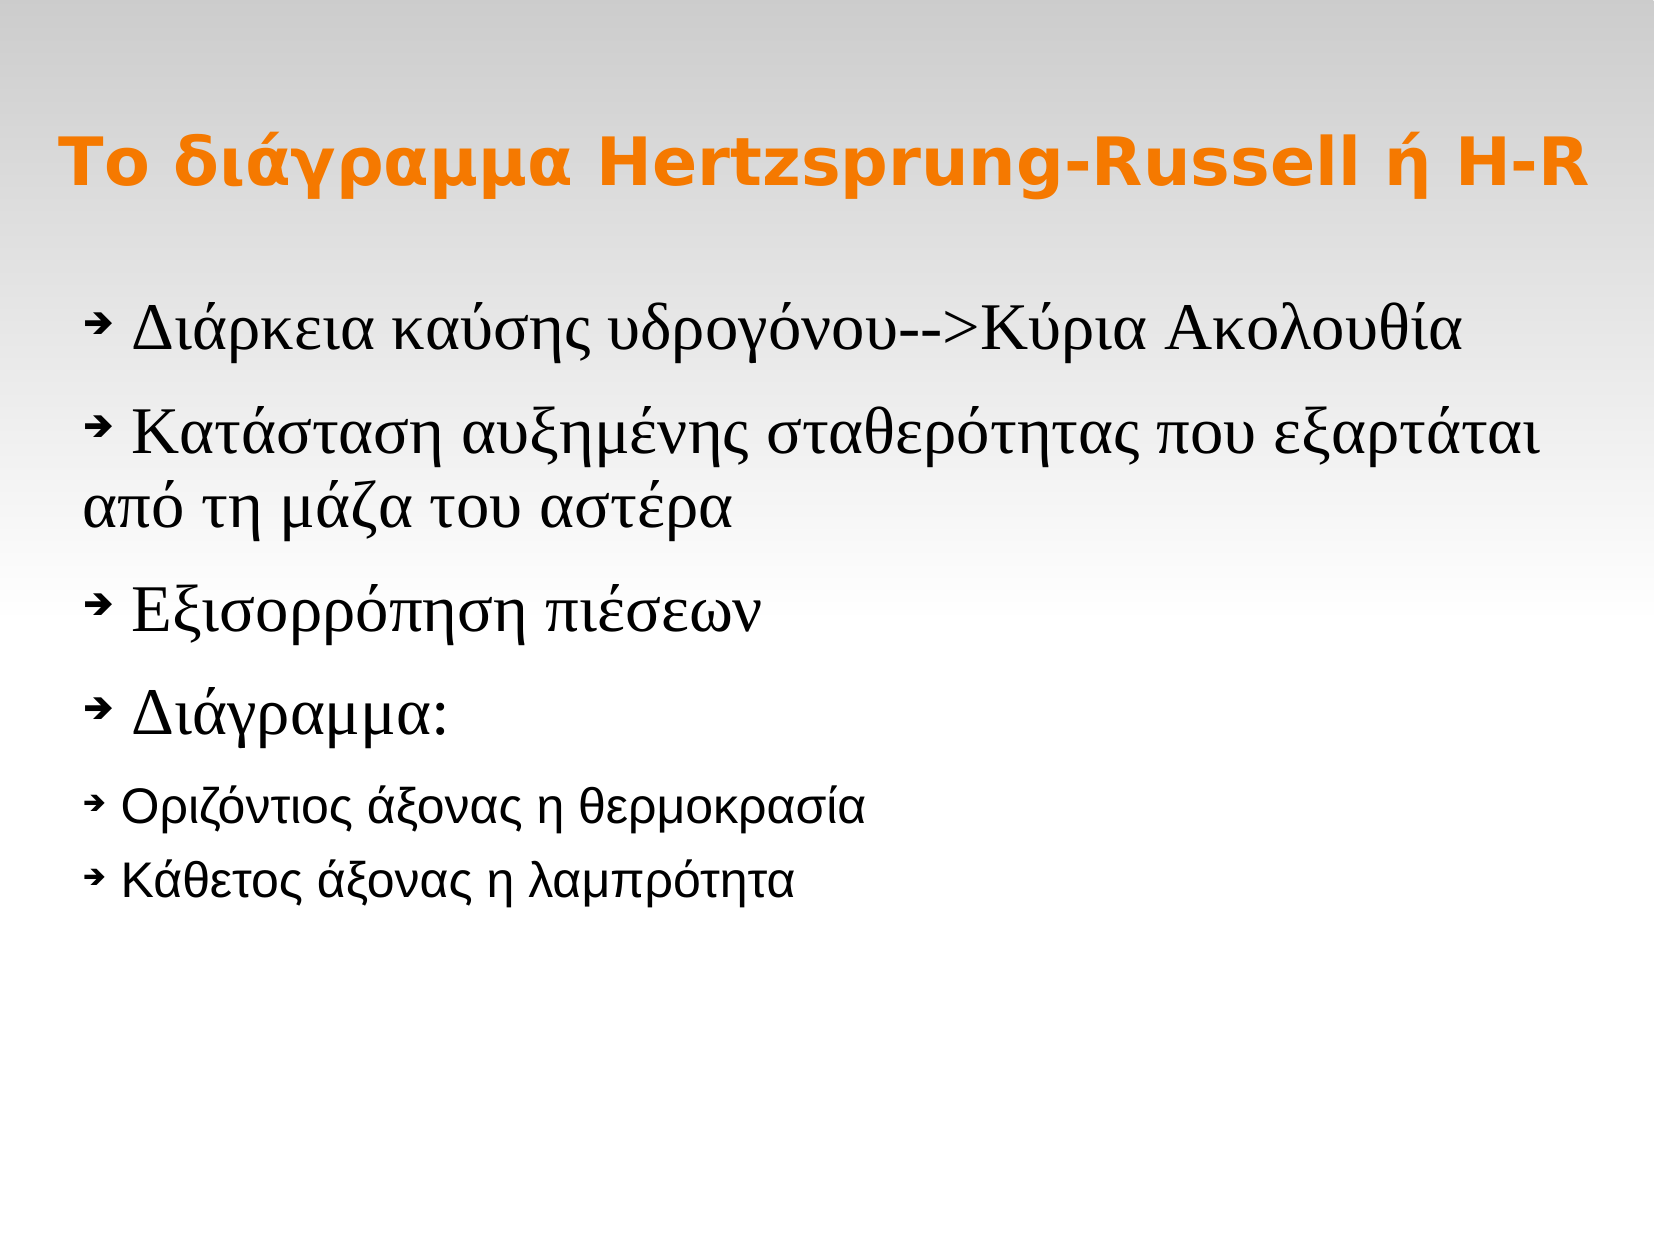

# Τo διάγραμμα Hertzsprung-Russell ή H-R
 Διάρκεια καύσης υδρογόνου-->Κύρια Ακολουθία
 Κατάσταση αυξημένης σταθερότητας που εξαρτάται από τη μάζα του αστέρα
 Εξισορρόπηση πιέσεων
 Διάγραμμα:
 Οριζόντιος άξονας η θερμοκρασία
 Κάθετος άξονας η λαμπρότητα